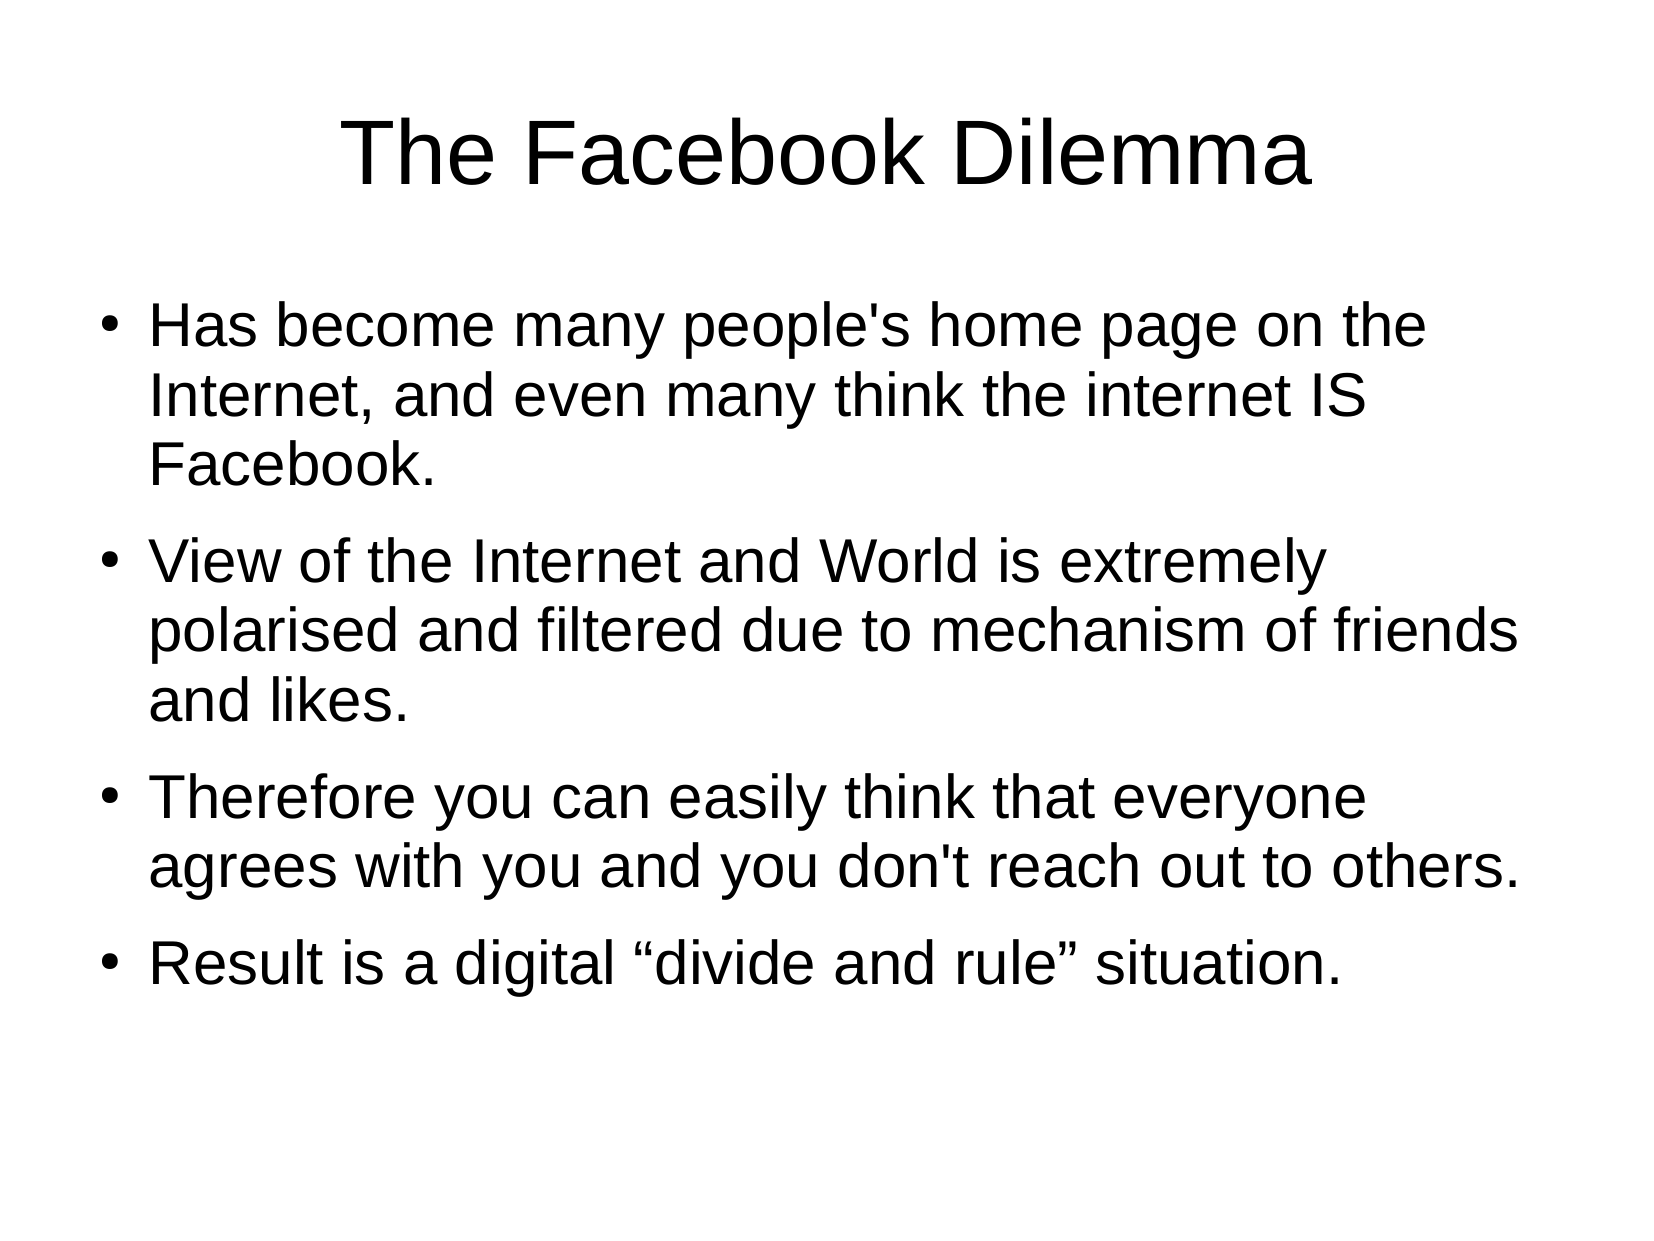

# The Facebook Dilemma
Has become many people's home page on the Internet, and even many think the internet IS Facebook.
View of the Internet and World is extremely polarised and filtered due to mechanism of friends and likes.
Therefore you can easily think that everyone agrees with you and you don't reach out to others.
Result is a digital “divide and rule” situation.